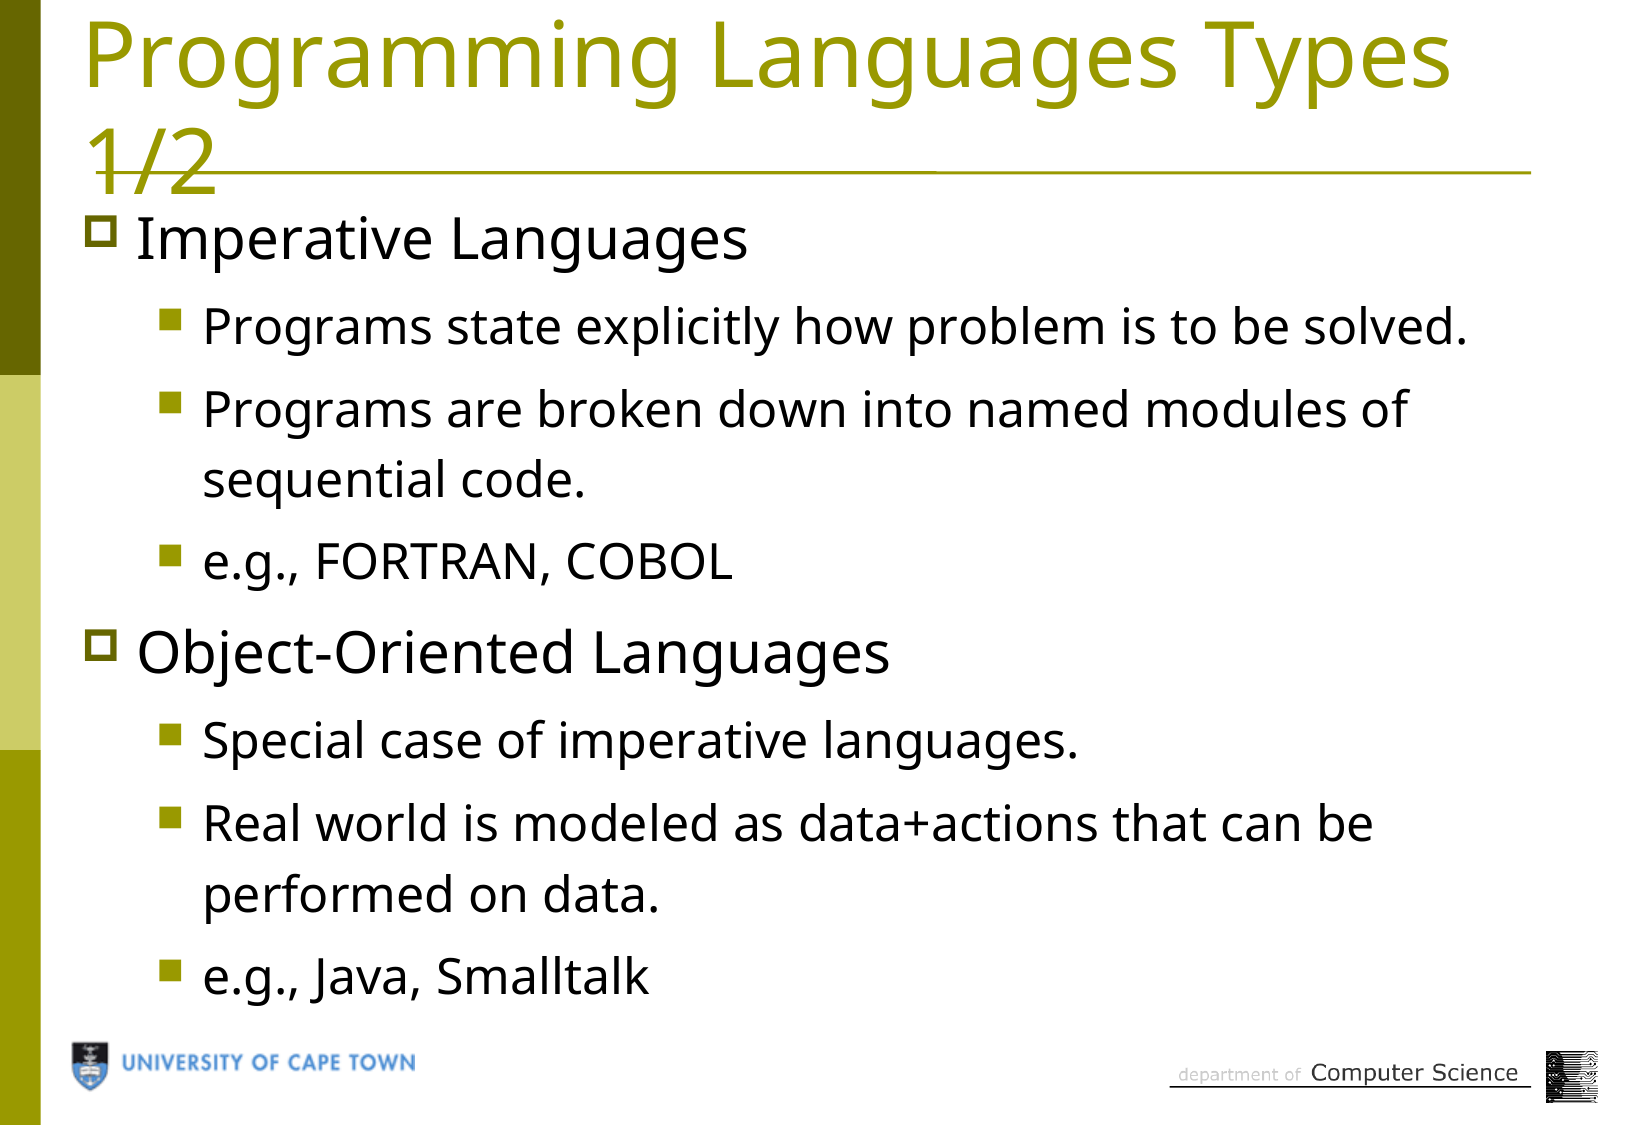

# Programming Languages Types 1/2
Imperative Languages
Programs state explicitly how problem is to be solved.
Programs are broken down into named modules of sequential code.
e.g., FORTRAN, COBOL
Object-Oriented Languages
Special case of imperative languages.
Real world is modeled as data+actions that can be performed on data.
e.g., Java, Smalltalk